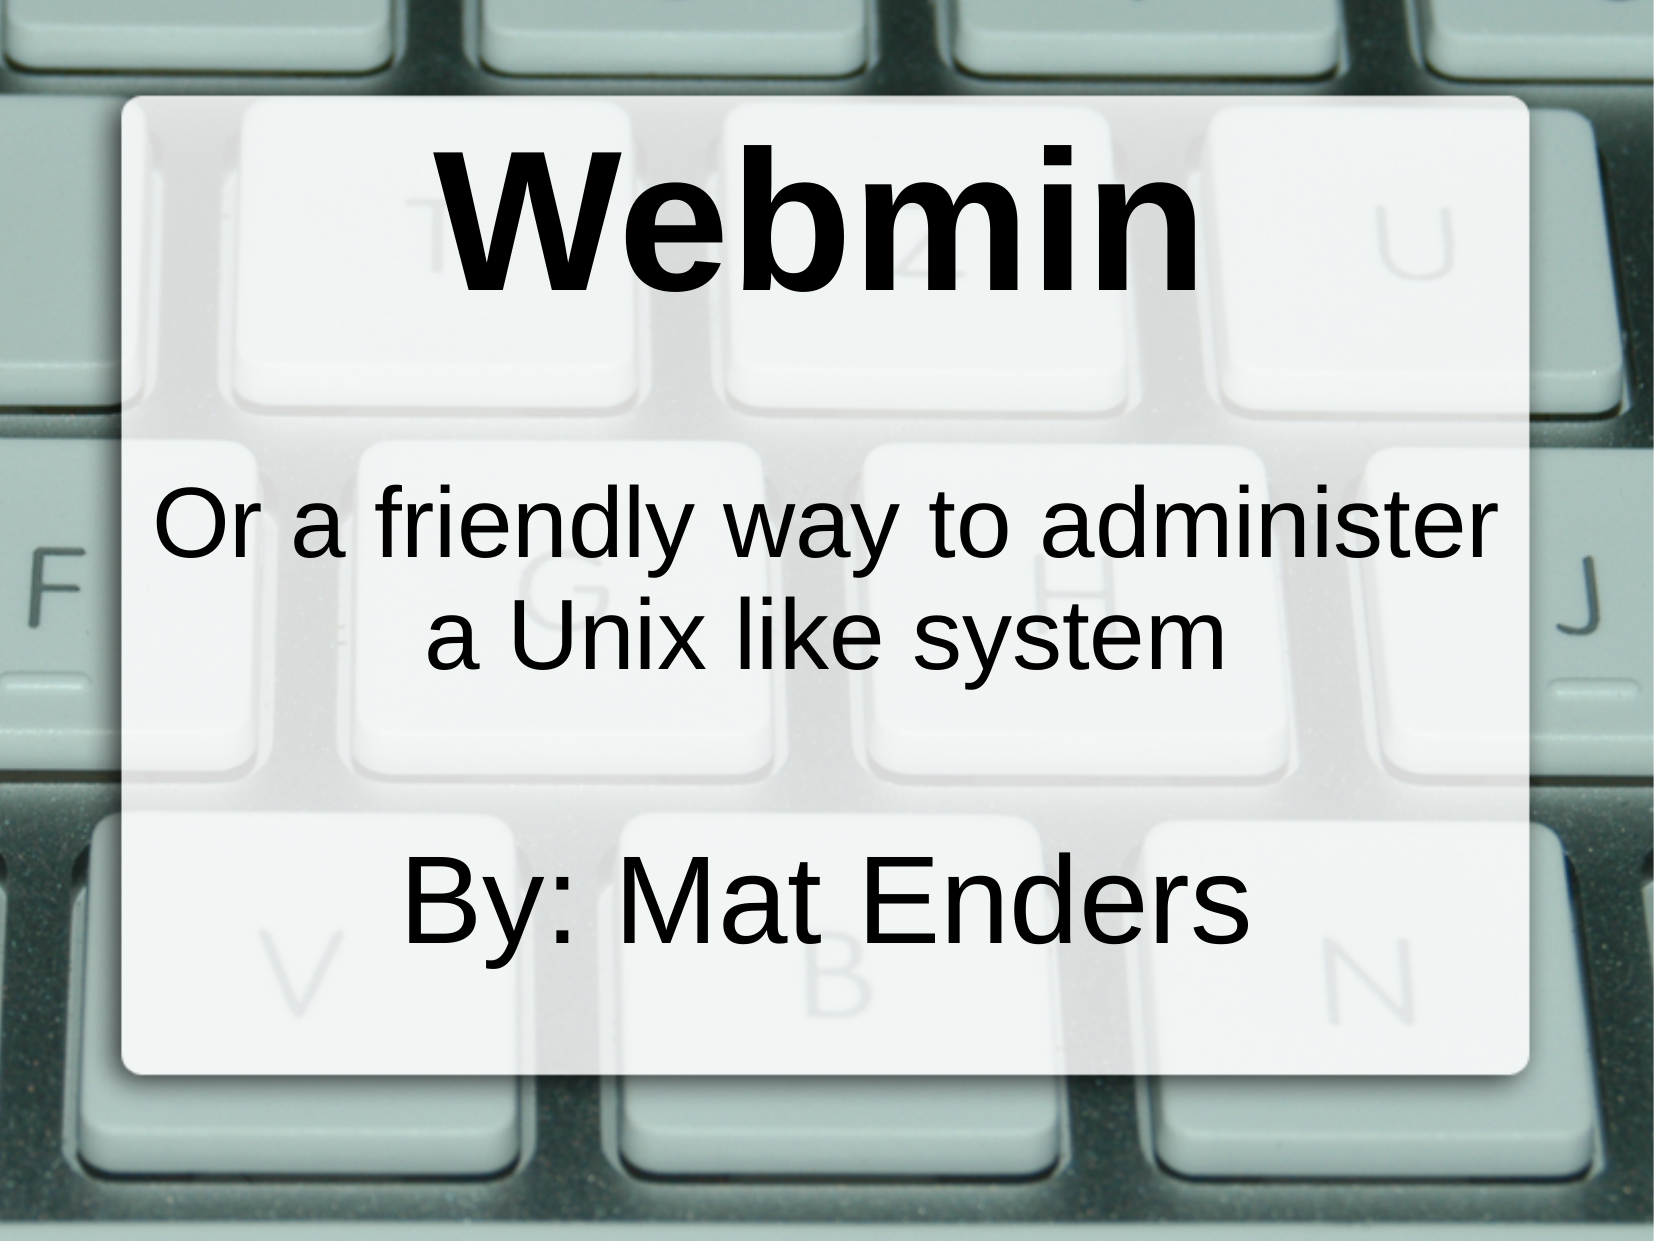

# Webmin
Or a friendly way to administer a Unix like system
By: Mat Enders